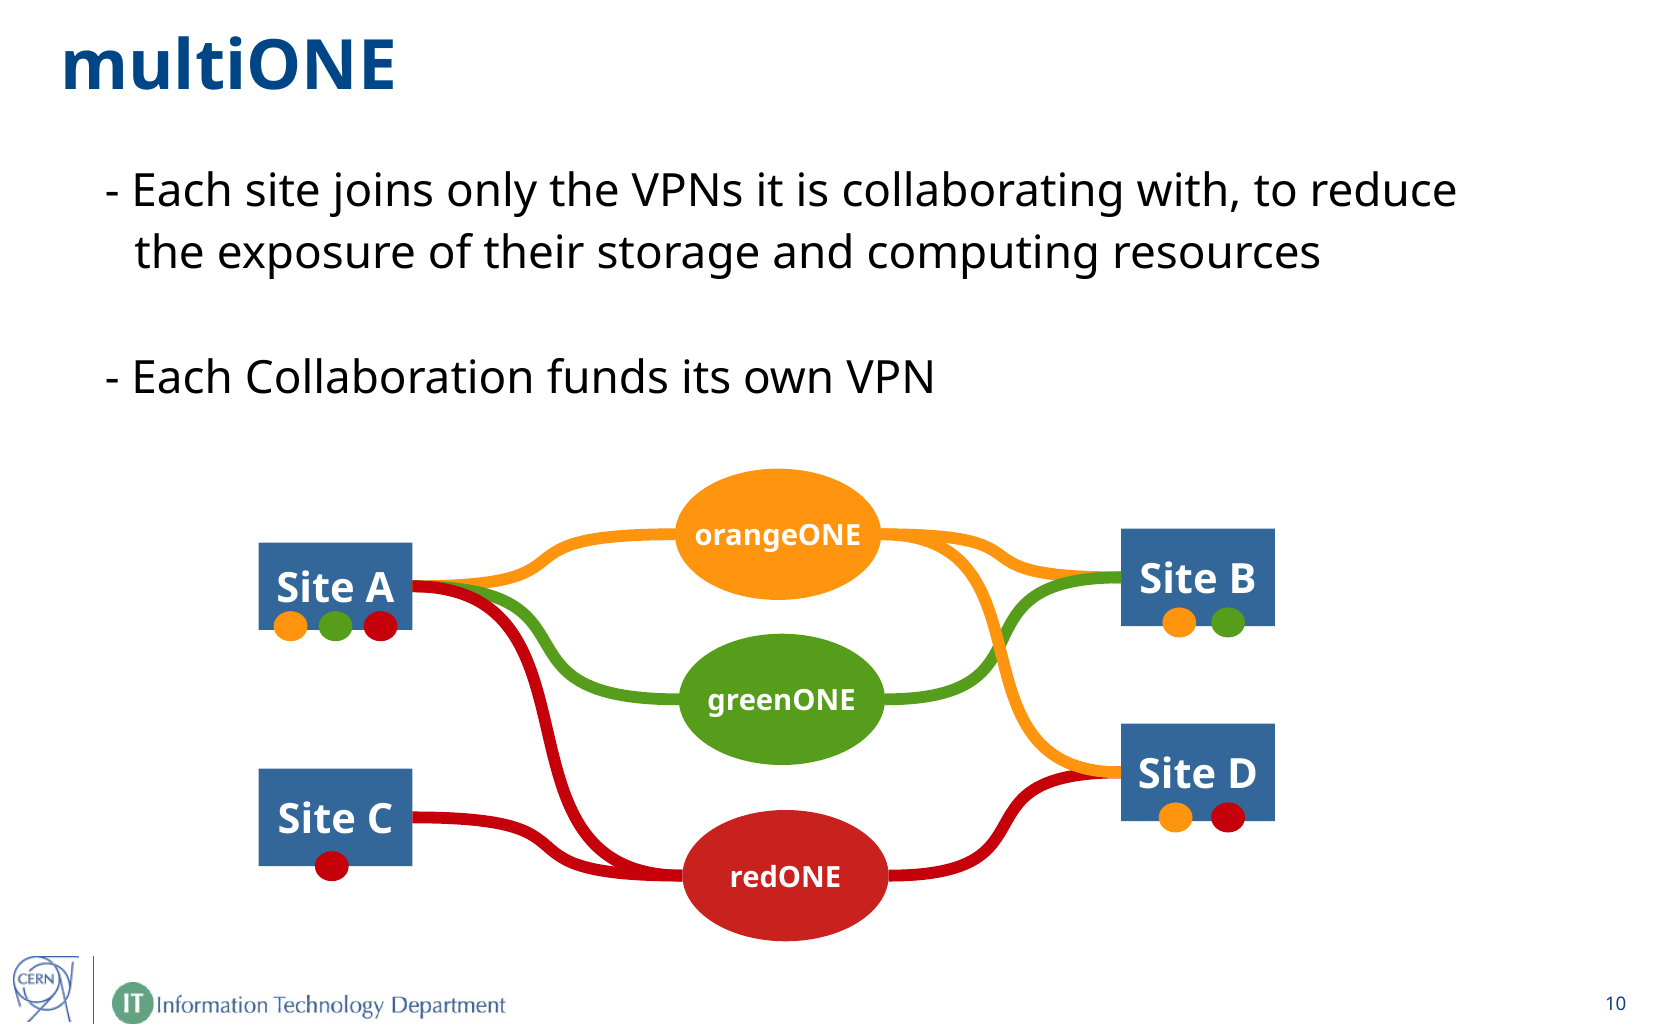

# multiONE
- Each site joins only the VPNs it is collaborating with, to reduce the exposure of their storage and computing resources
- Each Collaboration funds its own VPN
orangeONE
Site B
Site A
greenONE
Site D
Site C
redONE